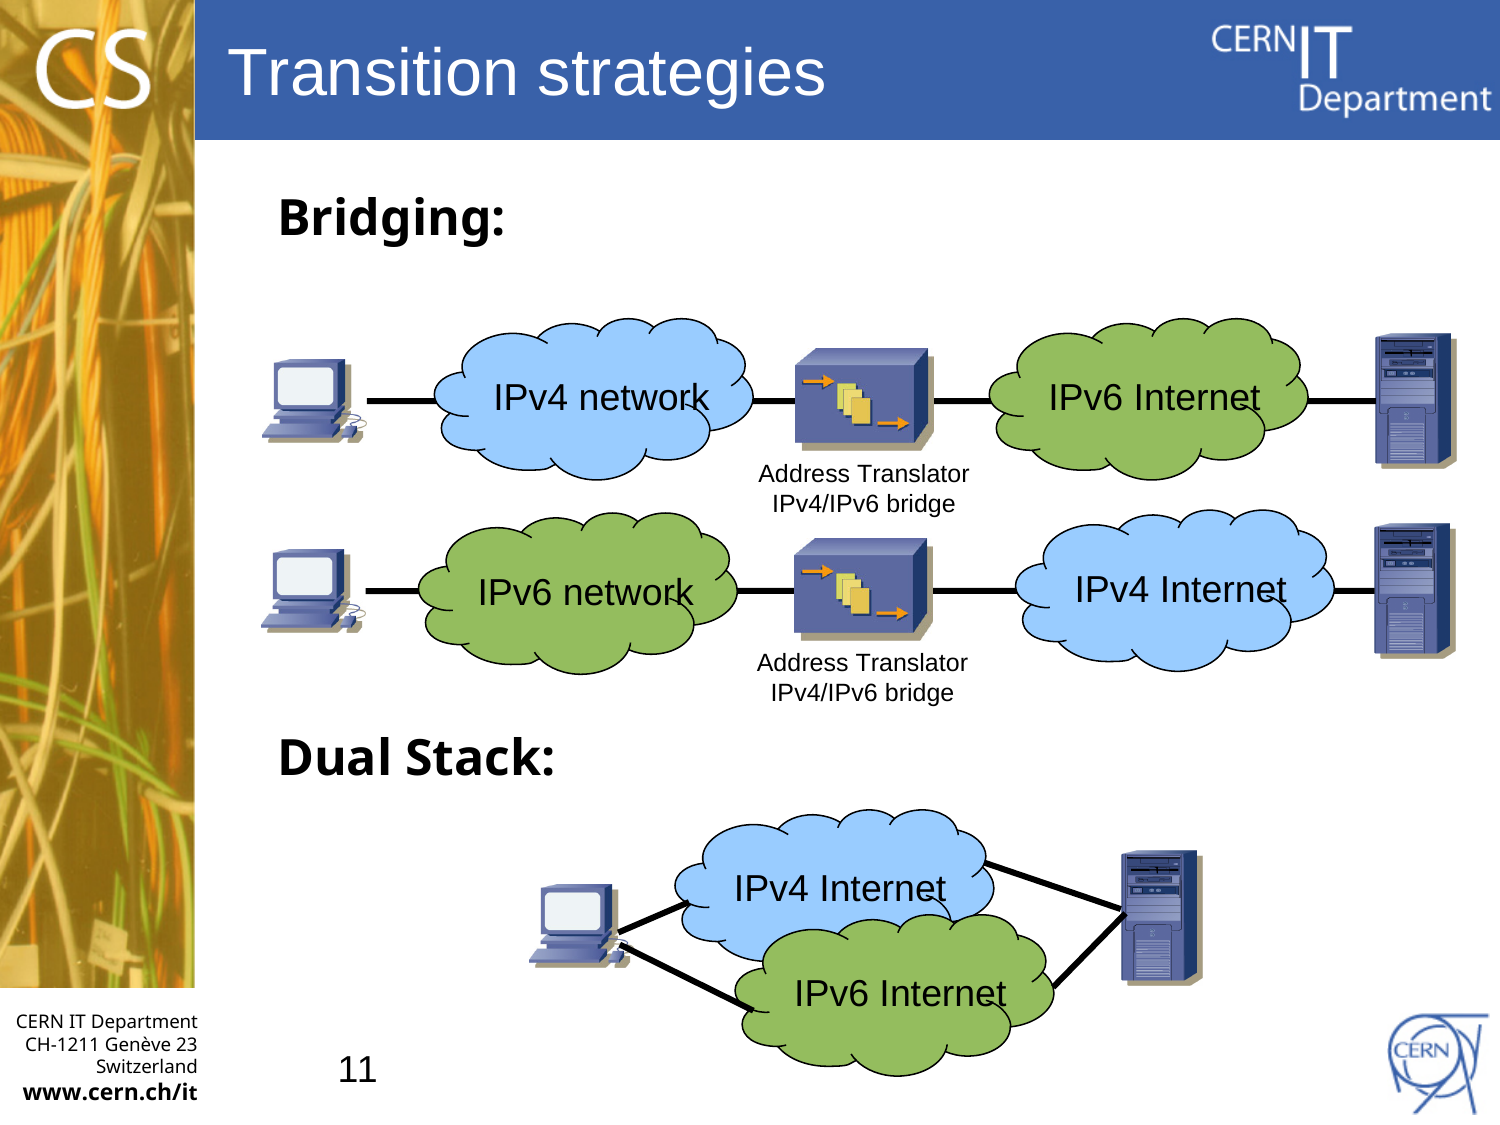

# Transition strategies
Bridging:
Dual Stack:
IPv4 network
IPv6 Internet
Address Translator
IPv4/IPv6 bridge
IPv4 Internet
IPv6 network
Address Translator
IPv4/IPv6 bridge
IPv4 Internet
IPv6 Internet